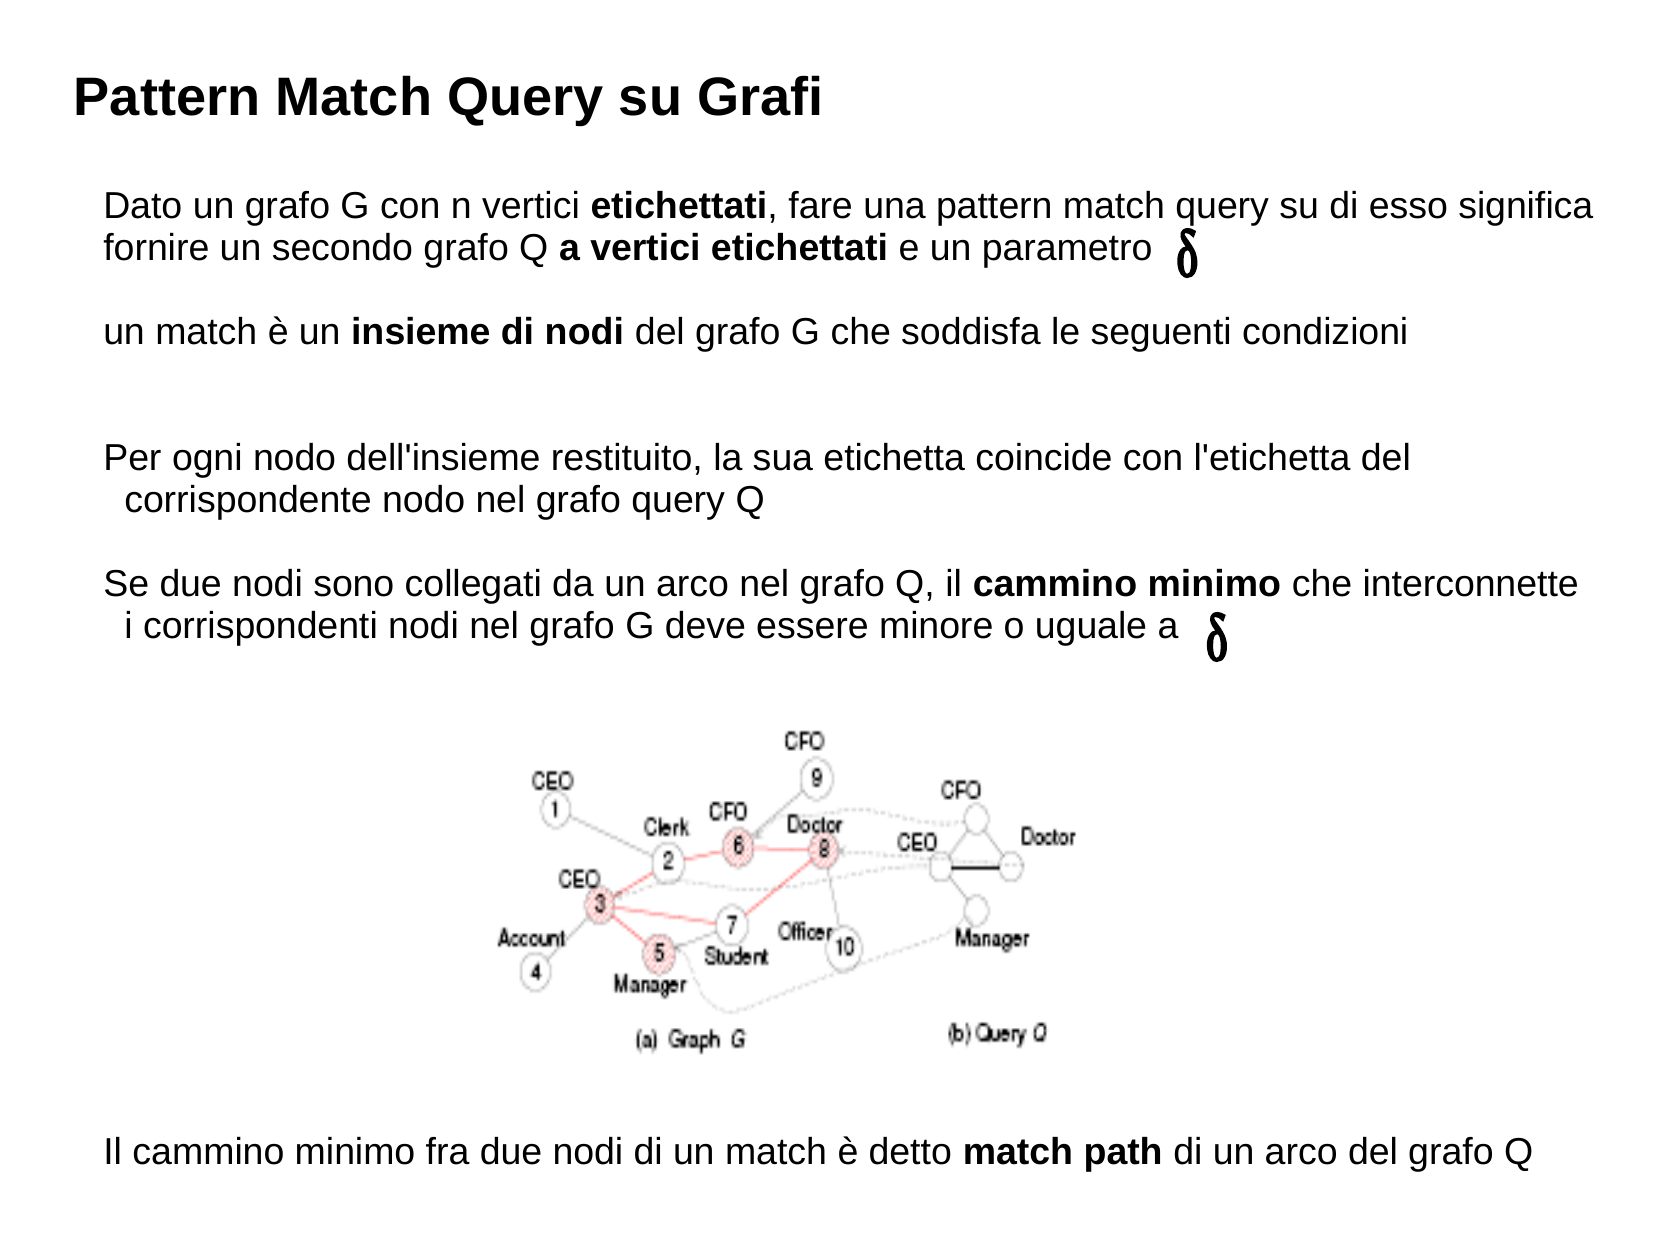

Pattern Match Query su Grafi
Dato un grafo G con n vertici etichettati, fare una pattern match query su di esso significa
fornire un secondo grafo Q a vertici etichettati e un parametro
un match è un insieme di nodi del grafo G che soddisfa le seguenti condizioni
Per ogni nodo dell'insieme restituito, la sua etichetta coincide con l'etichetta del
 corrispondente nodo nel grafo query Q
Se due nodi sono collegati da un arco nel grafo Q, il cammino minimo che interconnette
 i corrispondenti nodi nel grafo G deve essere minore o uguale a
Il cammino minimo fra due nodi di un match è detto match path di un arco del grafo Q